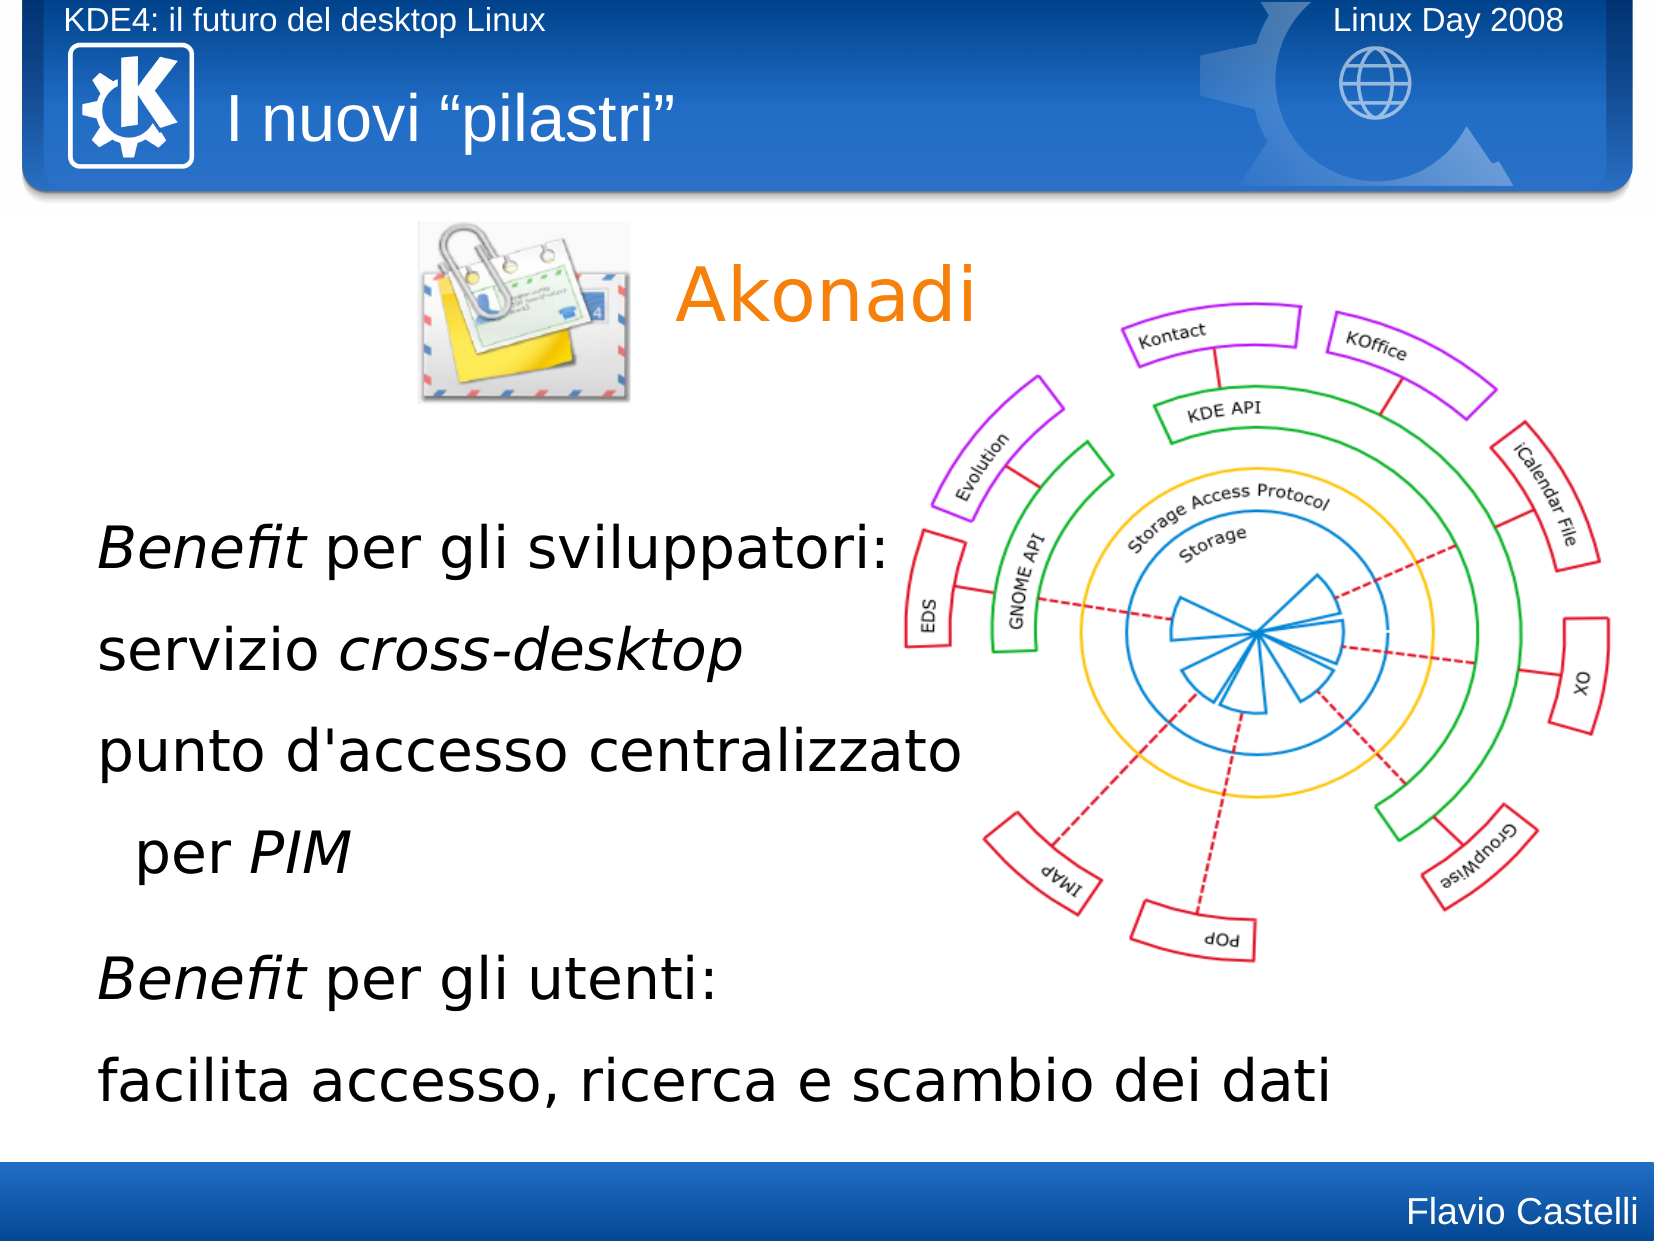

# I nuovi “pilastri”
Akonadi
Benefit per gli sviluppatori:
servizio cross-desktop
punto d'accesso centralizzato per PIM
Benefit per gli utenti:
facilita accesso, ricerca e scambio dei dati